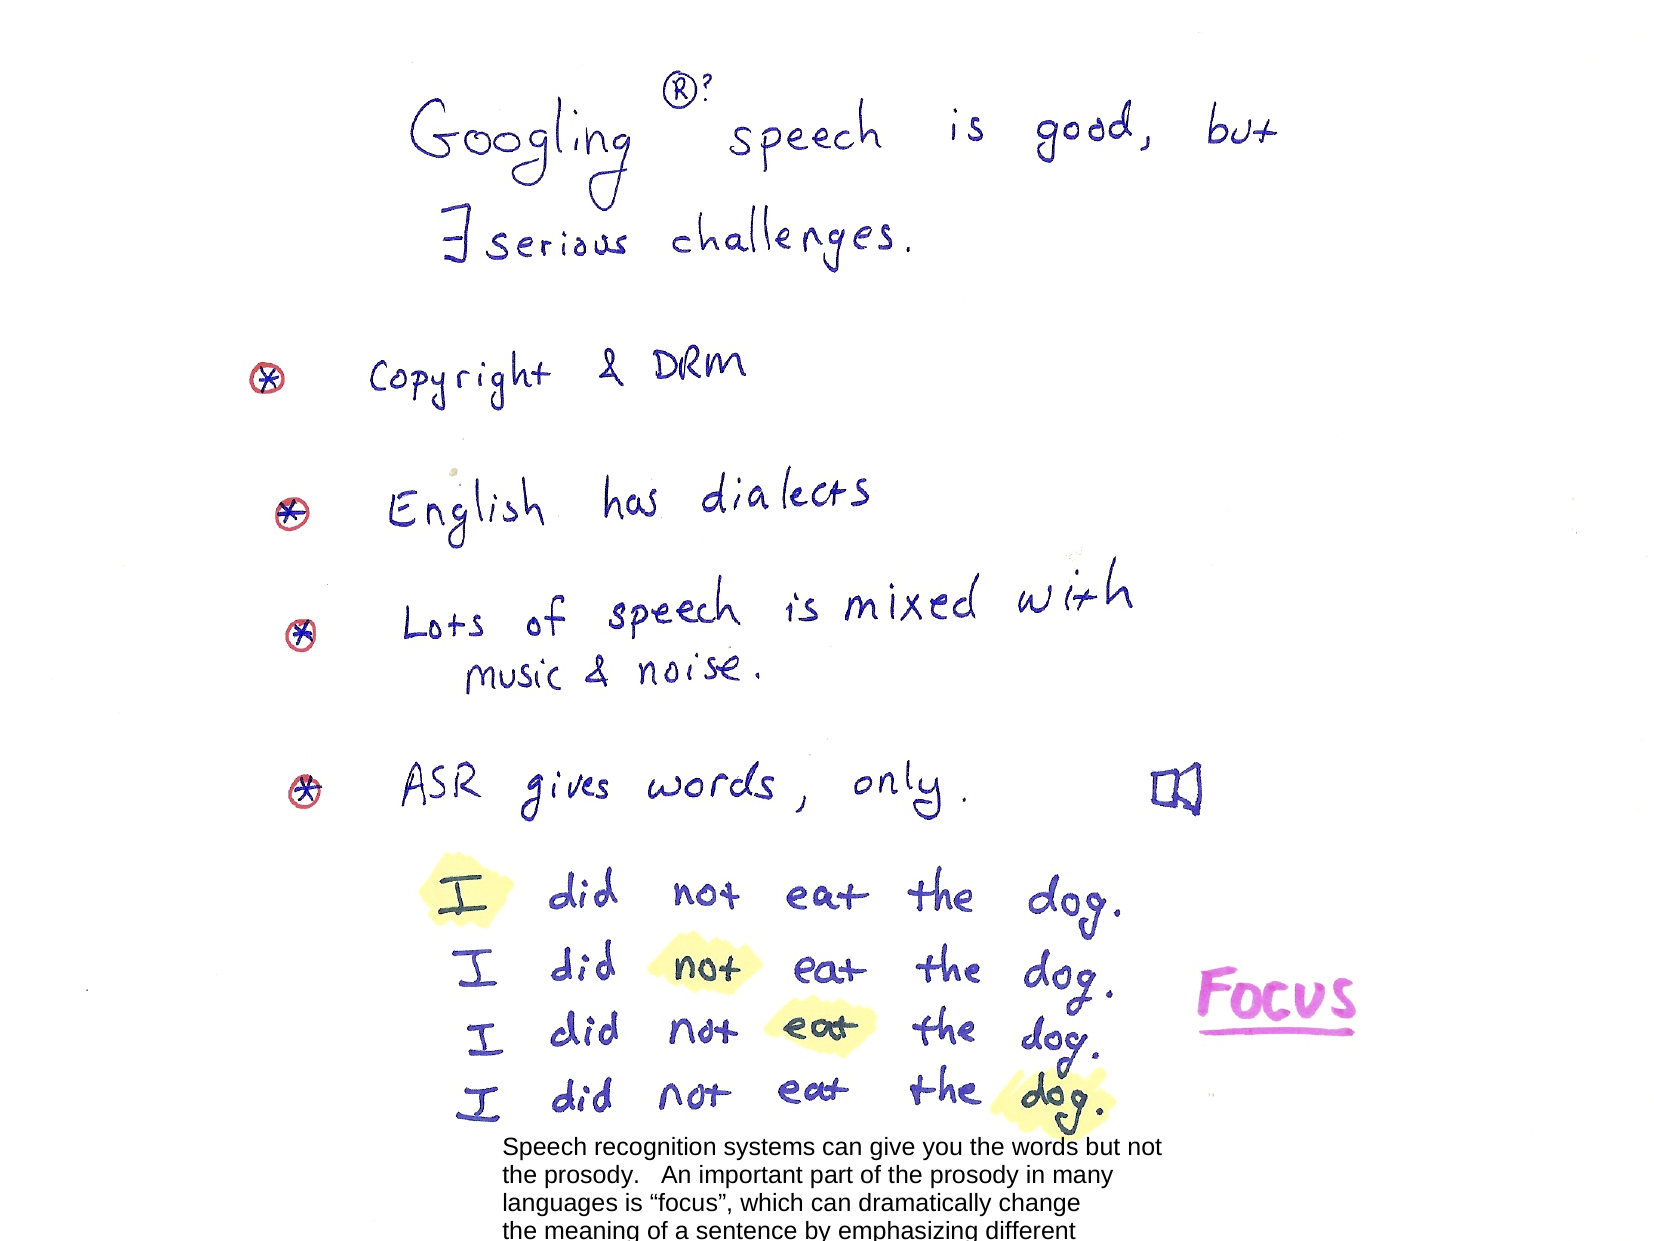

Speech recognition systems can give you the words but not
the prosody. An important part of the prosody in many
languages is “focus”, which can dramatically change
the meaning of a sentence by emphasizing different
words.